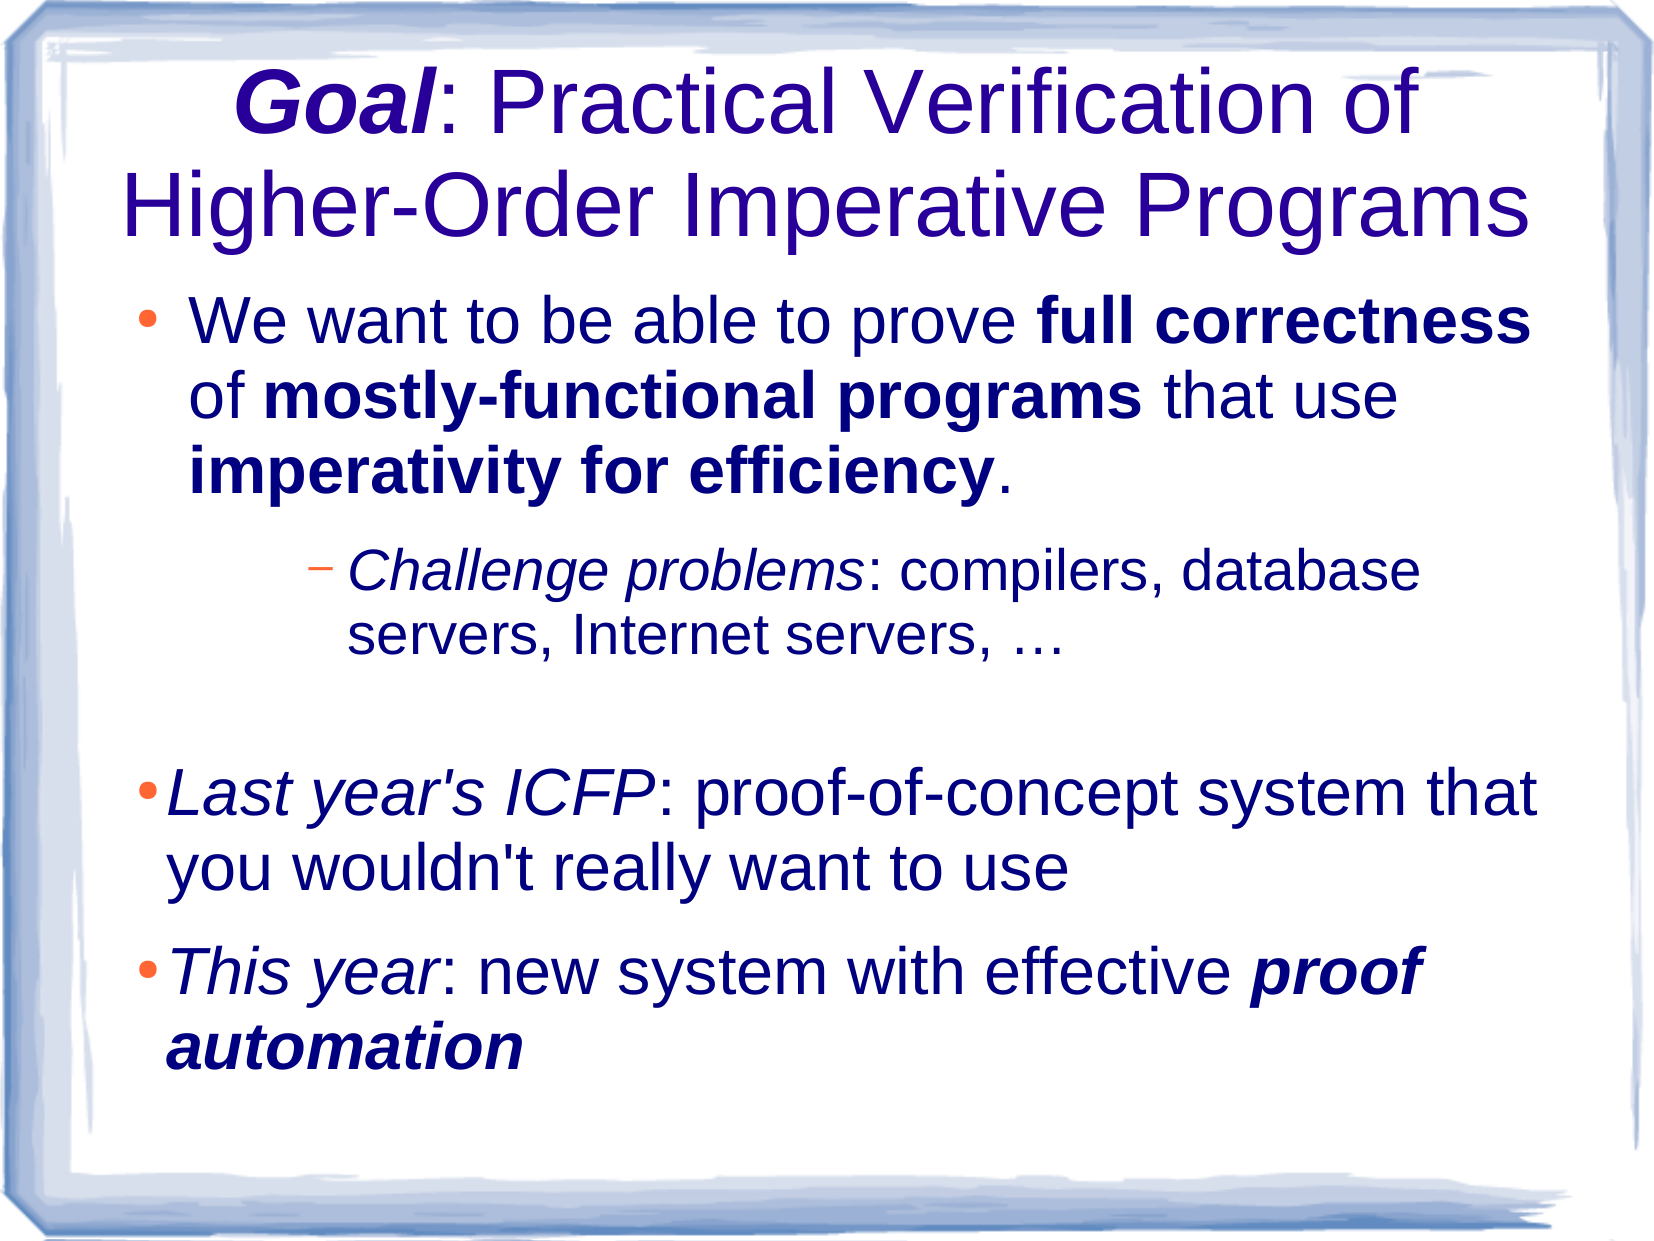

# Goal: Practical Verification of Higher-Order Imperative Programs
We want to be able to prove full correctness of mostly-functional programs that use imperativity for efficiency.
Challenge problems: compilers, database servers, Internet servers, …
Last year's ICFP: proof-of-concept system that you wouldn't really want to use
This year: new system with effective proof automation